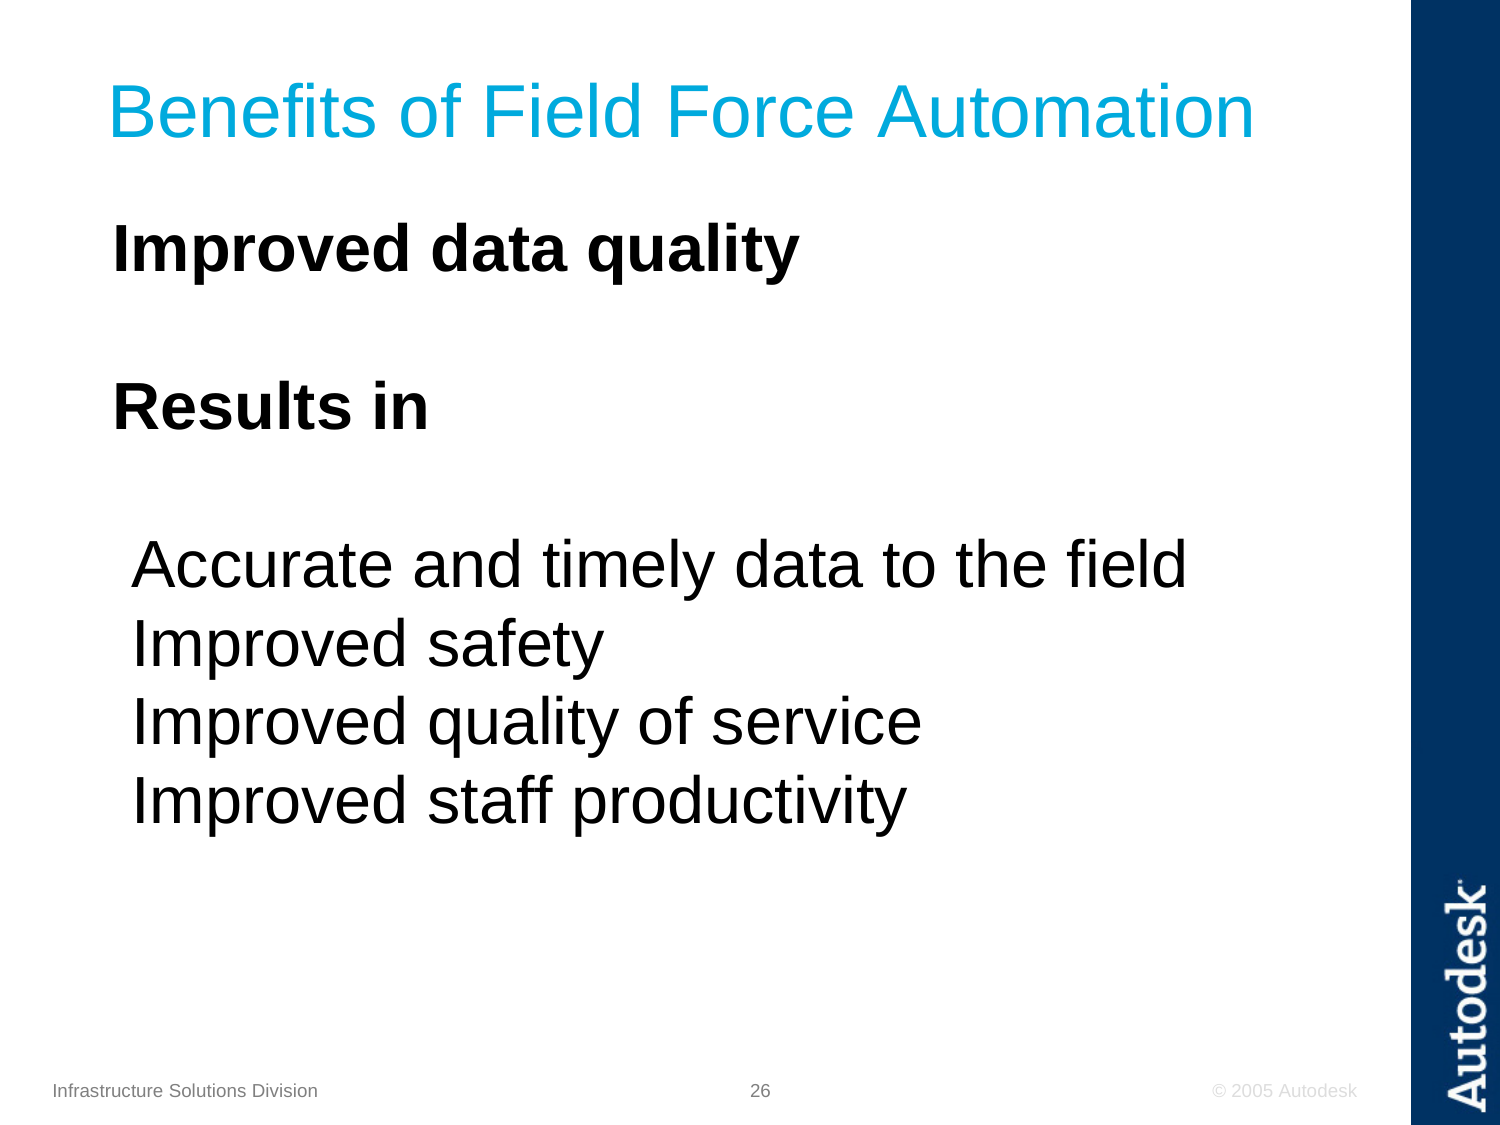

# Benefits of Field Force Automation
Improved data quality
Results in
Accurate and timely data to the field
Improved safety
Improved quality of service
Improved staff productivity